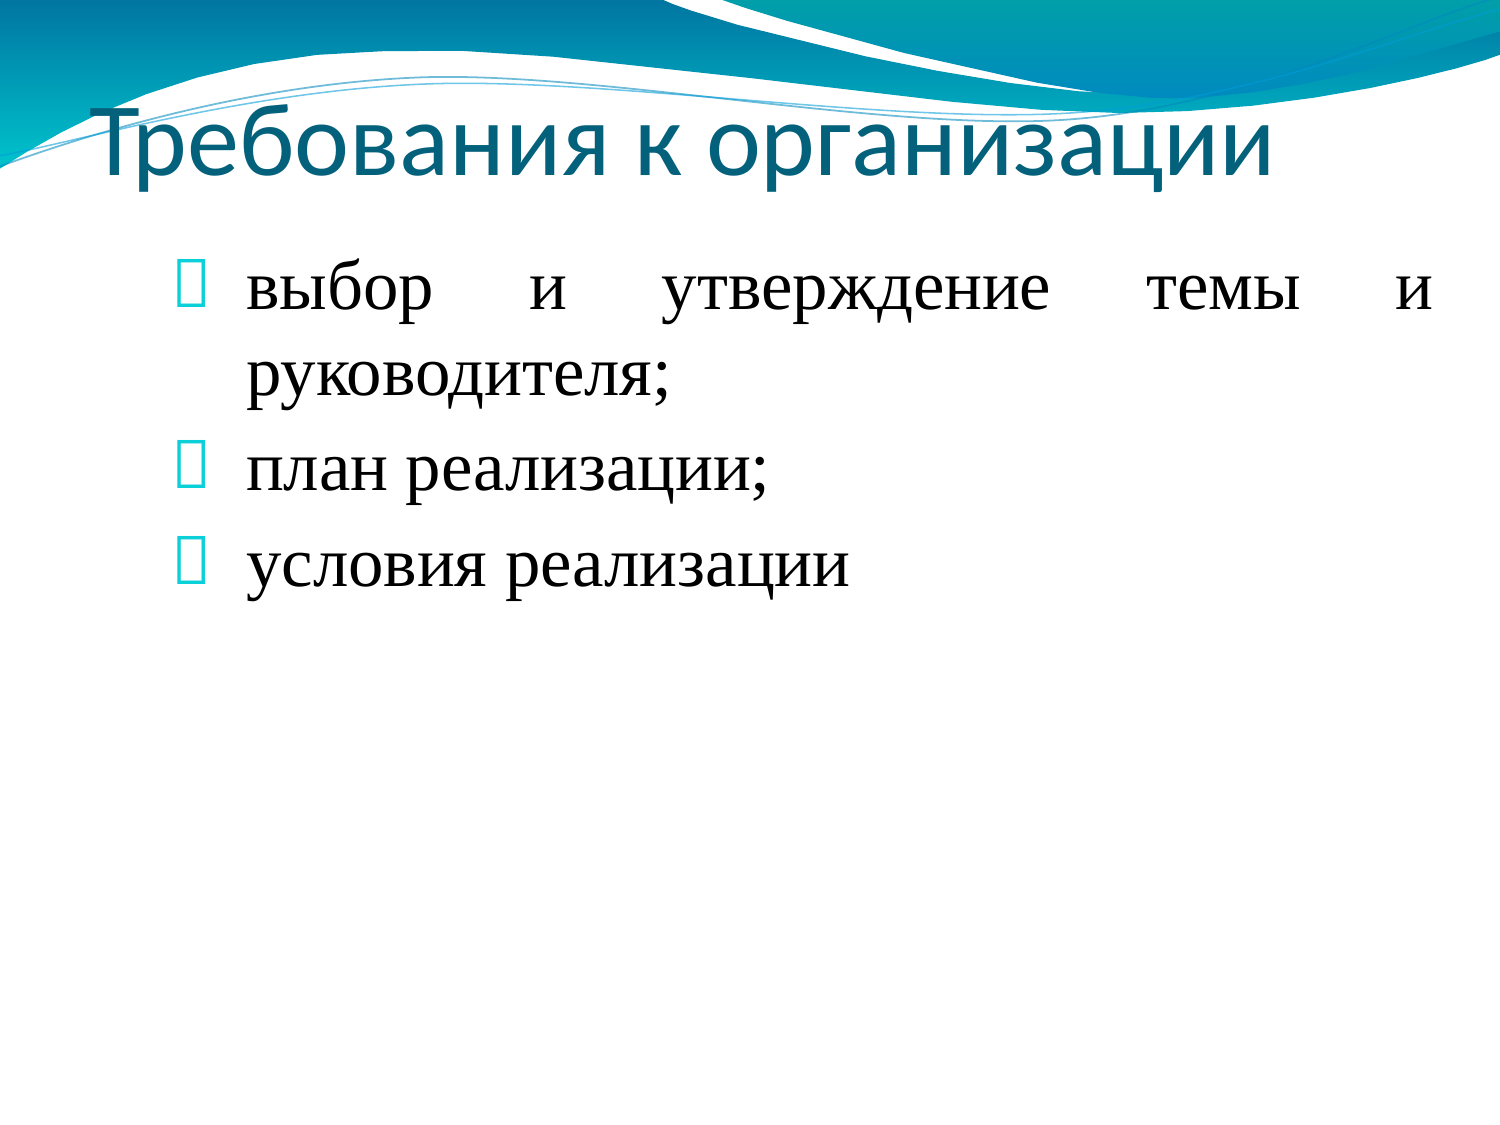

# Требования к организации
выбор и утверждение темы и руководителя;
план реализации;
условия реализации